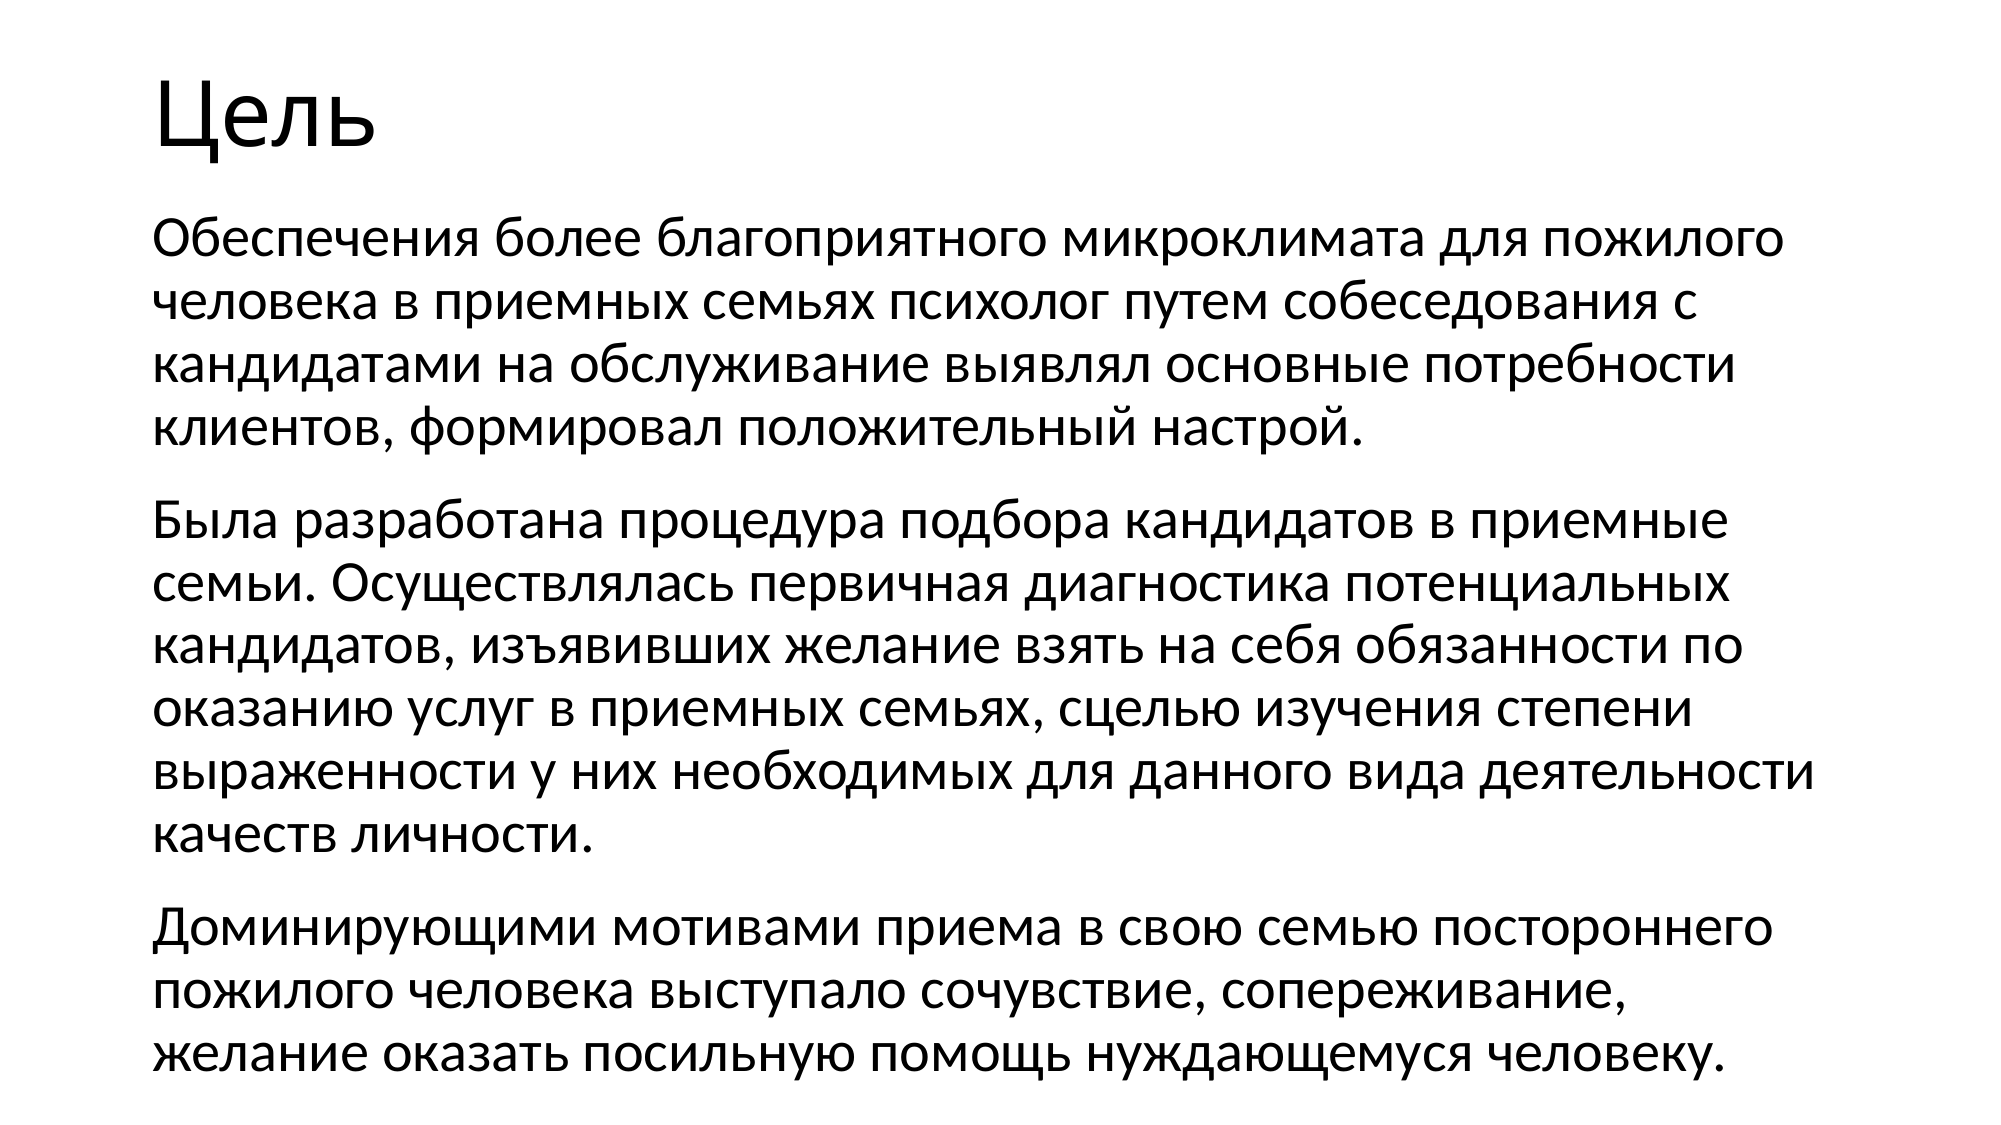

# Цель
Обеспечения более благоприятного микроклимата для пожилого человека в приемных семьях психолог путем собеседования с кандидатами на обслуживание выявлял основные потребности клиентов, формировал положительный настрой.
Была разработана процедура подбора кандидатов в приемные семьи. Осуществлялась первичная диагностика потенциальных кандидатов, изъявивших желание взять на себя обязанности по оказанию услуг в приемных семьях, сцелью изучения степени выраженности у них необходимых для данного вида деятельности качеств личности.
Доминирующими мотивами приема в свою семью постороннего пожилого человека выступало сочувствие, сопереживание, желание оказать посильную помощь нуждающемуся человеку.